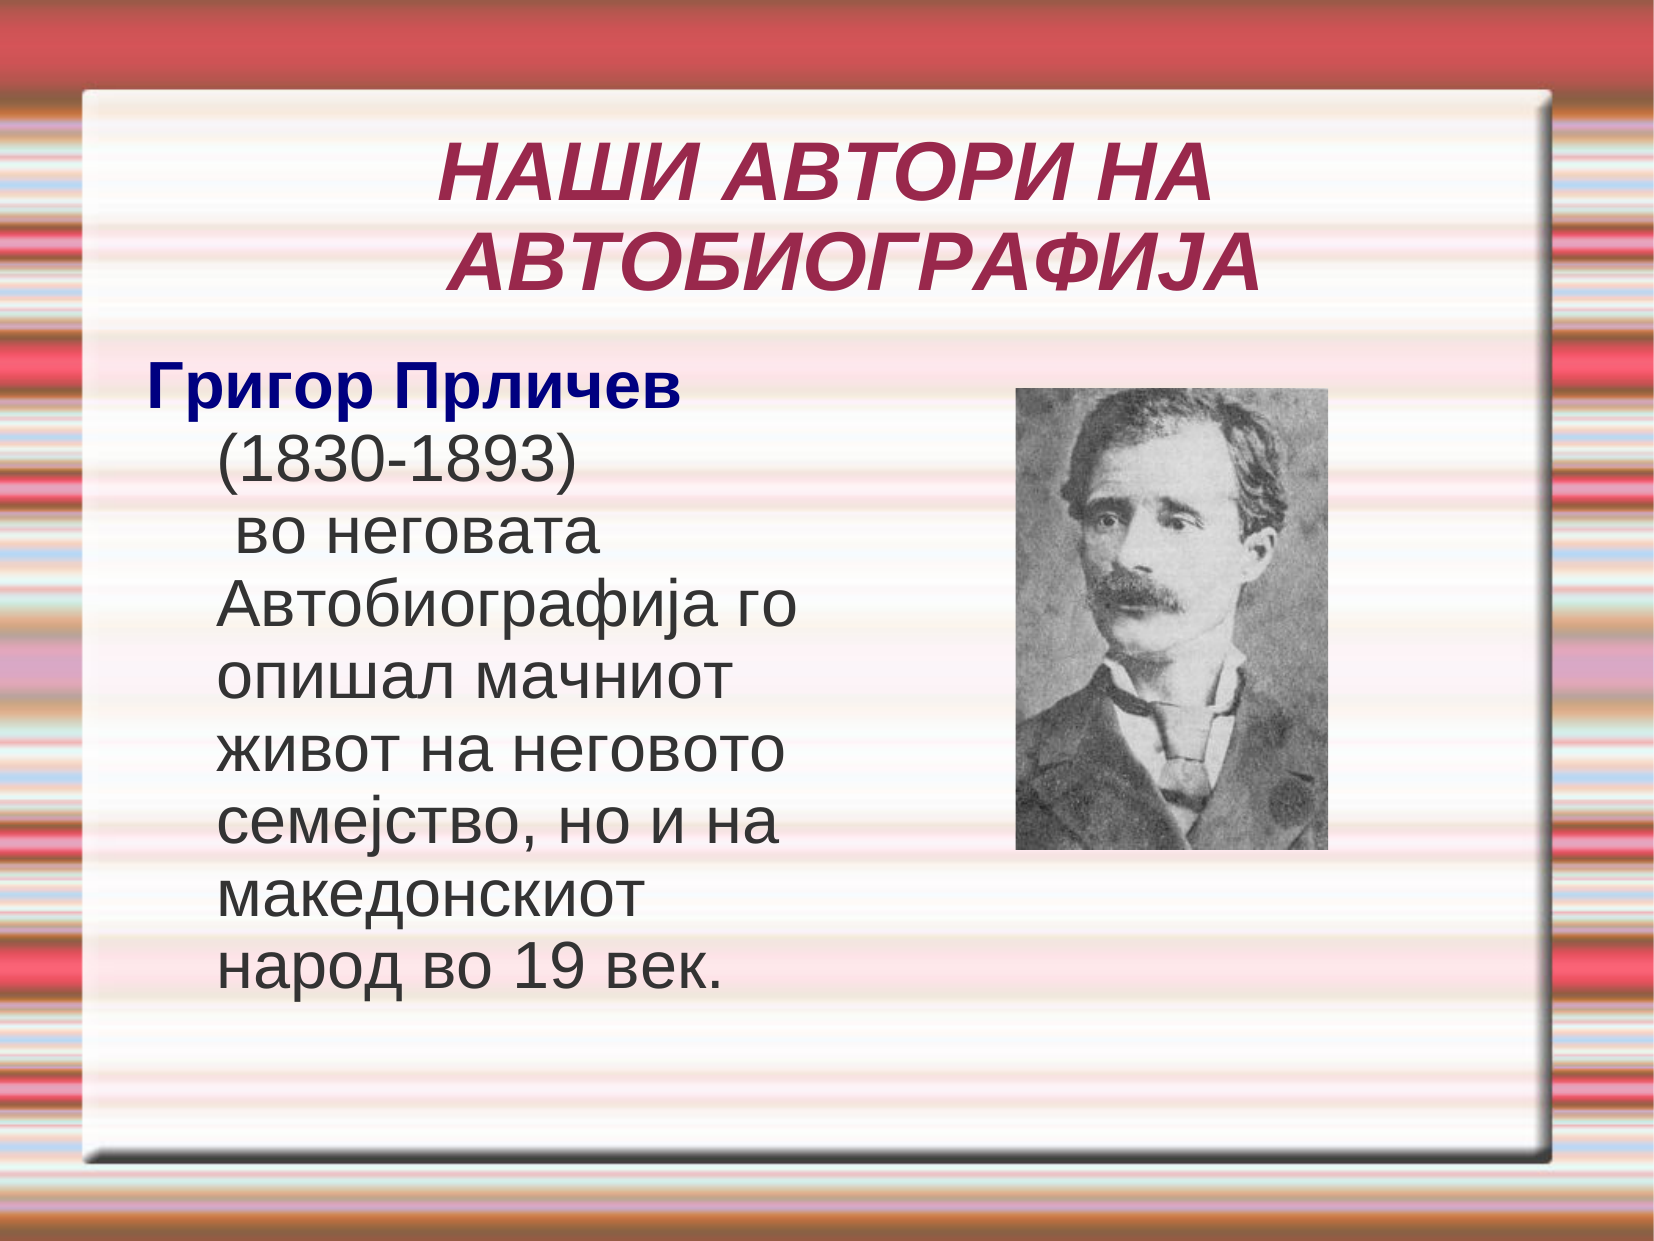

# НАШИ АВТОРИ НА АВТОБИОГРАФИЈА
Григор Прличев (1830-1893) во неговата Автобиографија го опишал мачниот живот на неговото семејство, но и на македонскиот народ во 19 век.